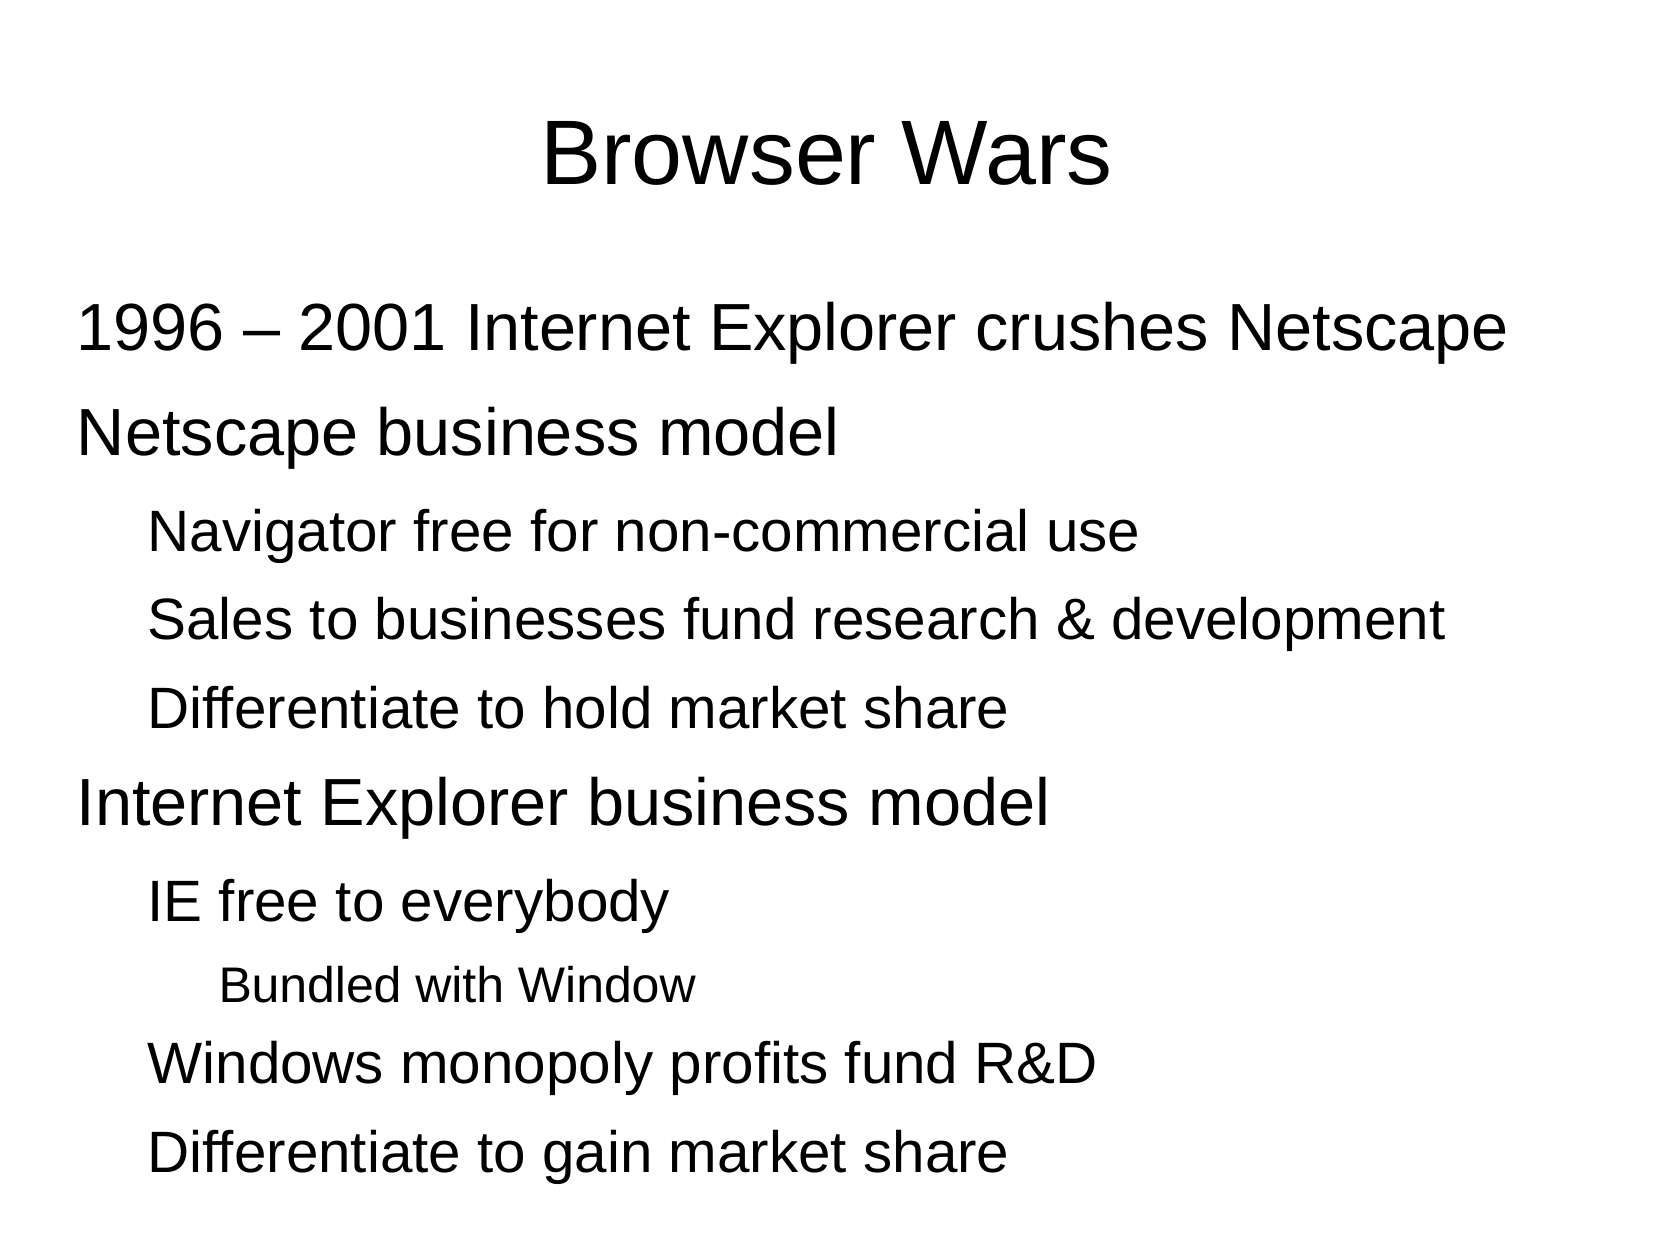

# Browser Wars
1996 – 2001 Internet Explorer crushes Netscape
Netscape business model
Navigator free for non-commercial use
Sales to businesses fund research & development
Differentiate to hold market share
Internet Explorer business model
IE free to everybody
Bundled with Window
Windows monopoly profits fund R&D
Differentiate to gain market share